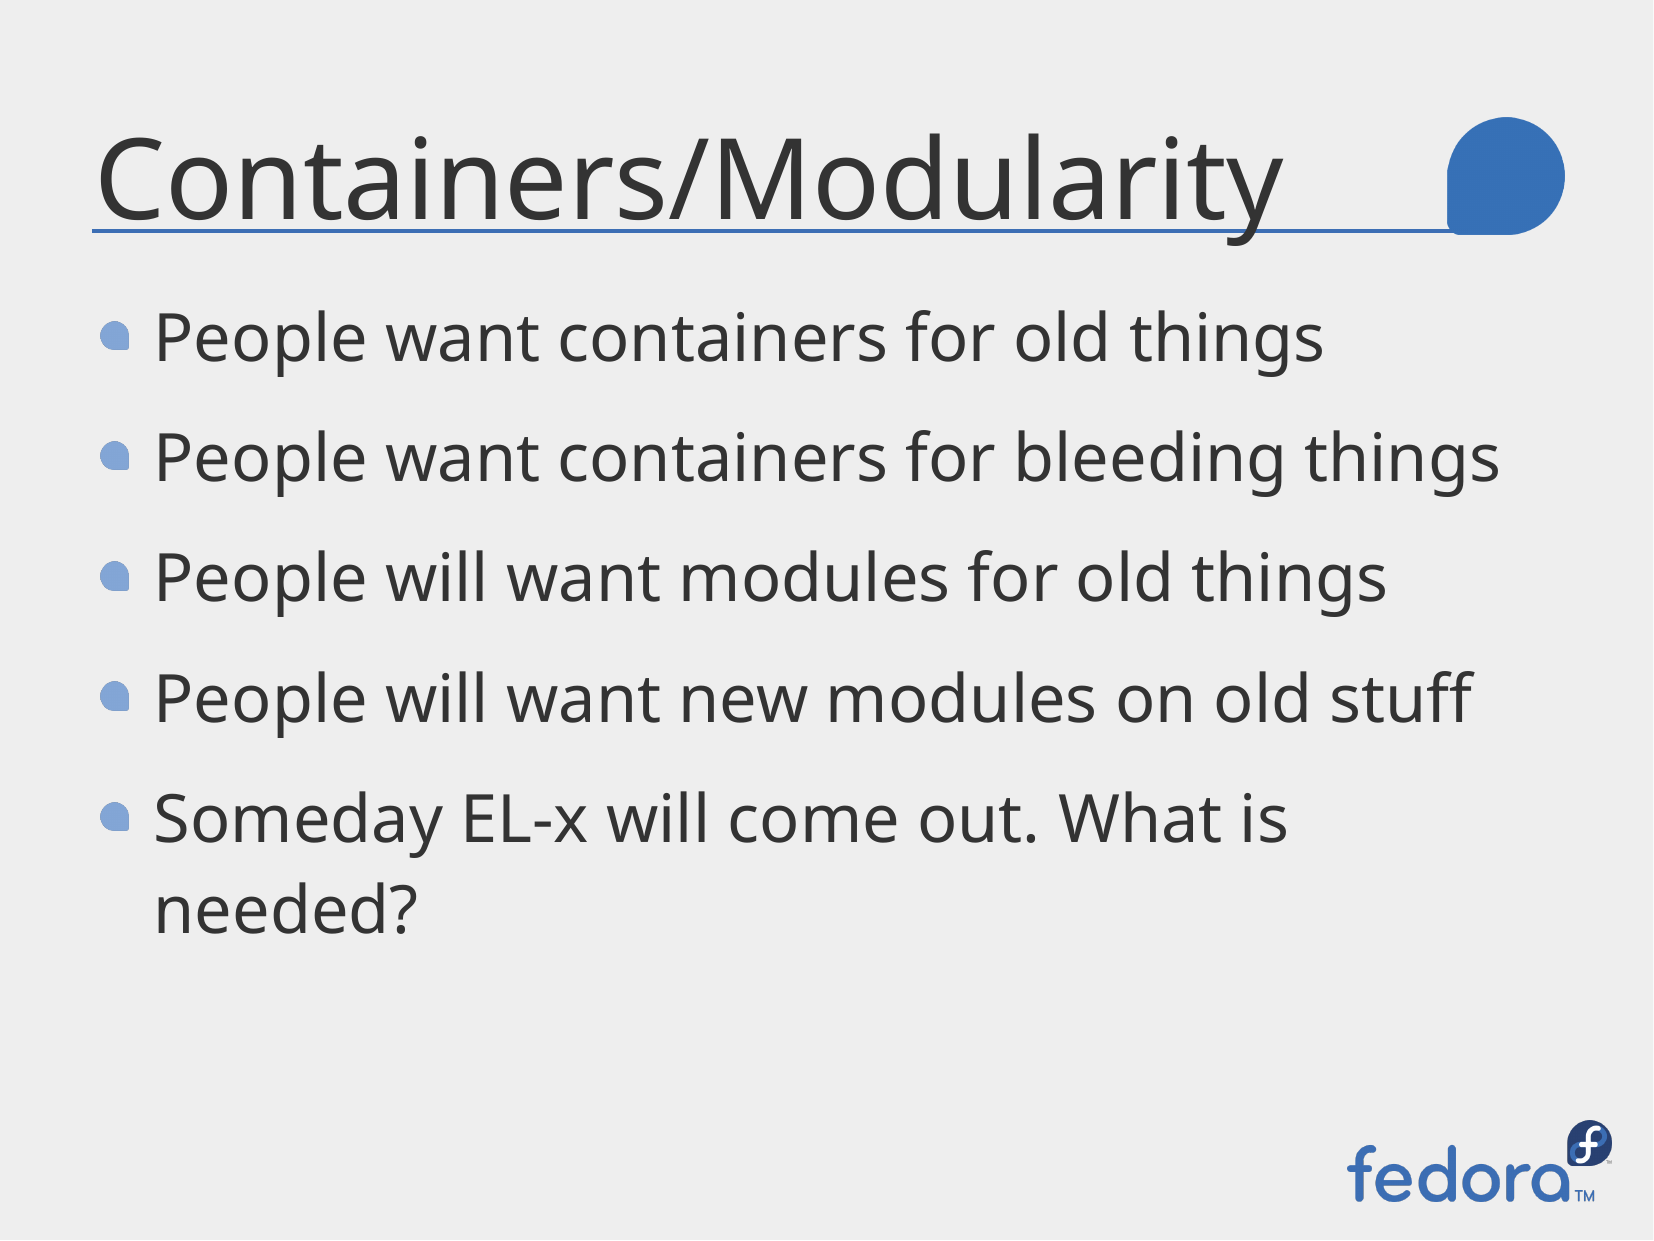

Containers/Modularity
# People want containers for old things
People want containers for bleeding things
People will want modules for old things
People will want new modules on old stuff
Someday EL-x will come out. What is needed?